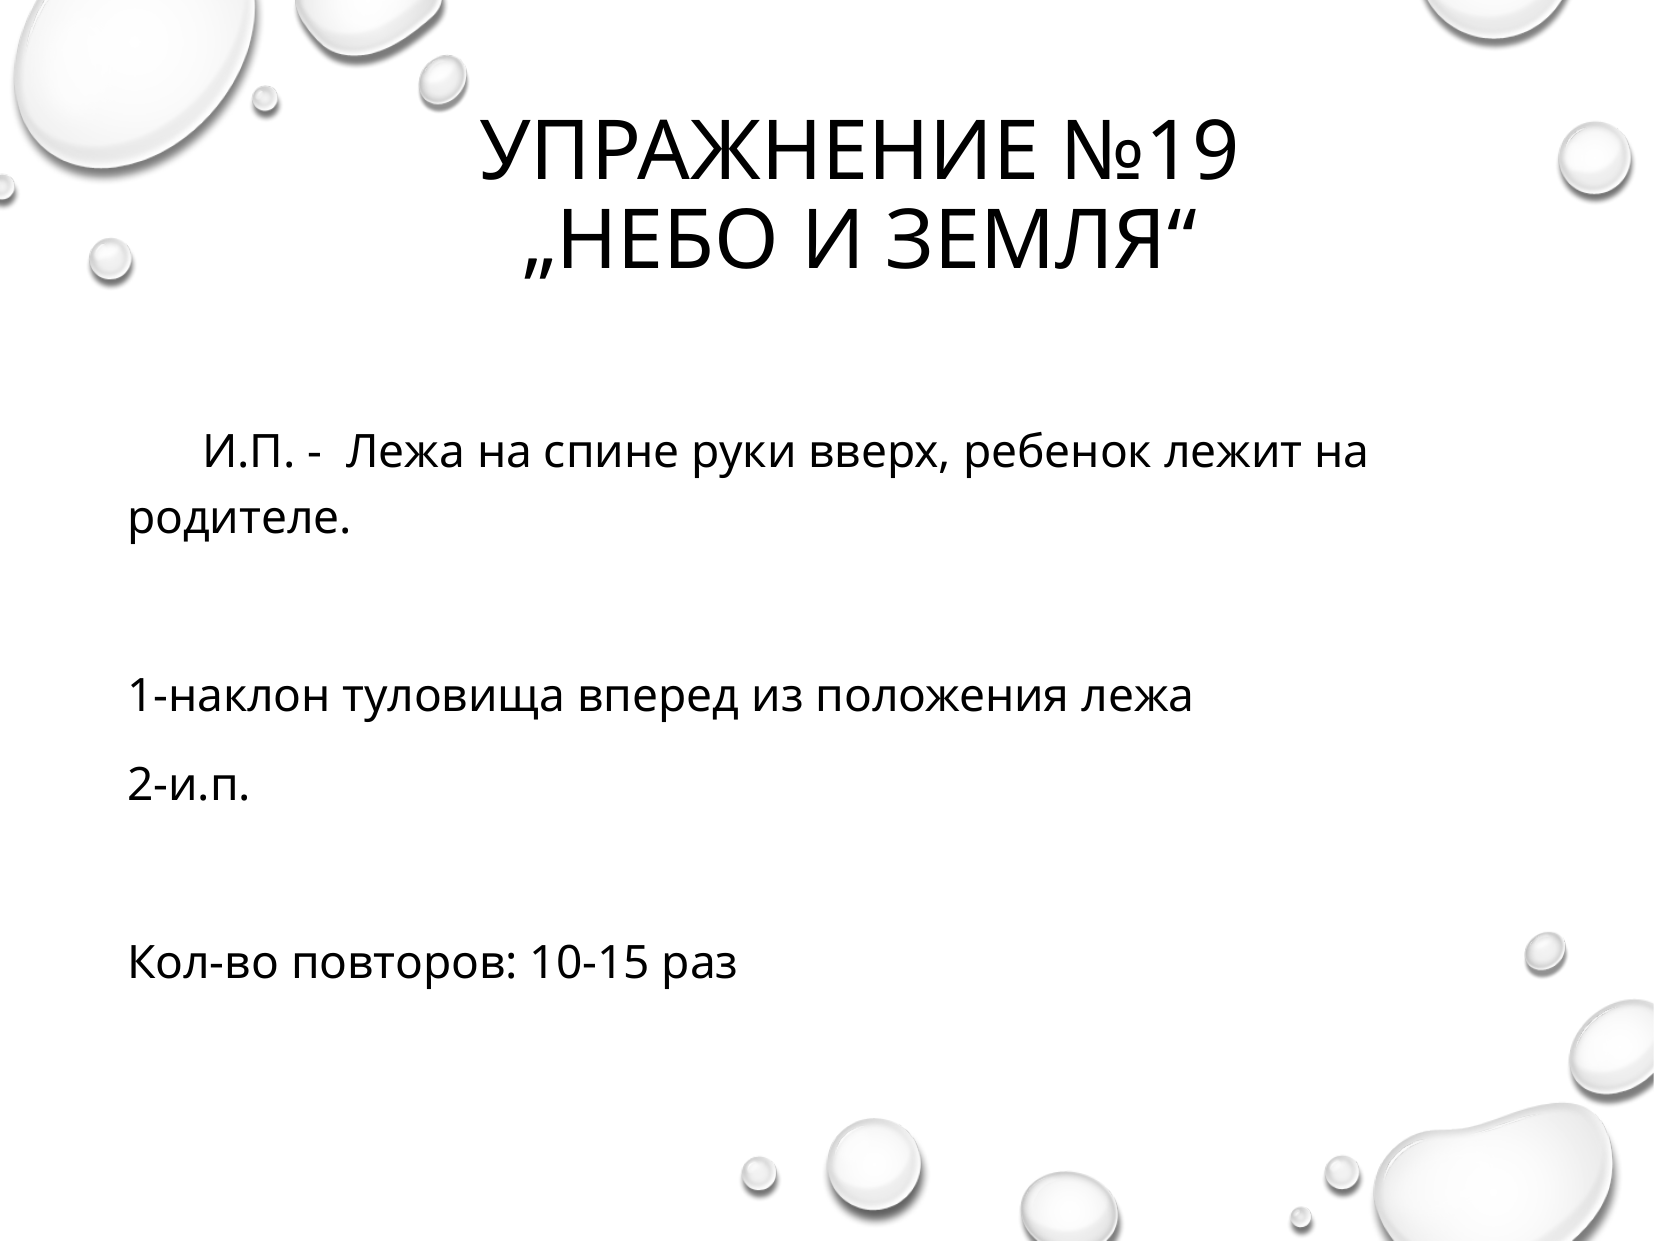

# Упражнение №19 „Небо и Земля“
	И.П. - Лежа на спине руки вверх, ребенок лежит на родителе.
1-наклон туловища вперед из положения лежа
2-и.п.
Кол-во повторов: 10-15 раз